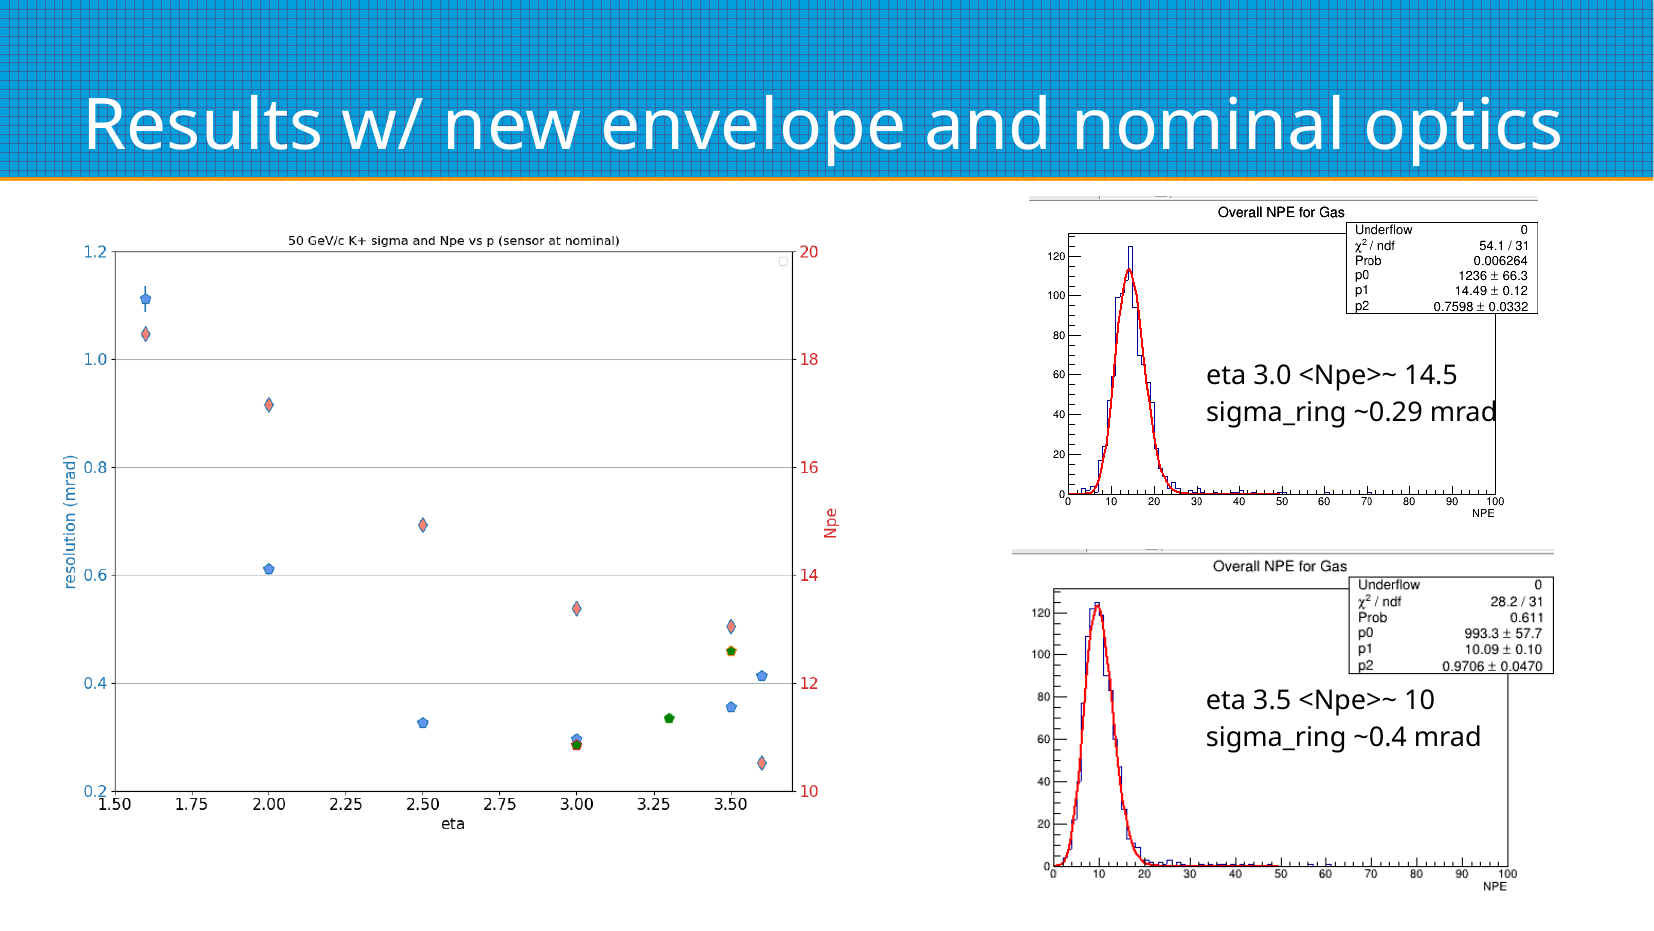

# Results w/ new envelope and nominal optics
eta 3.0 <Npe>~ 14.5
sigma_ring ~0.29 mrad
eta 3.5 <Npe>~ 10
sigma_ring ~0.4 mrad